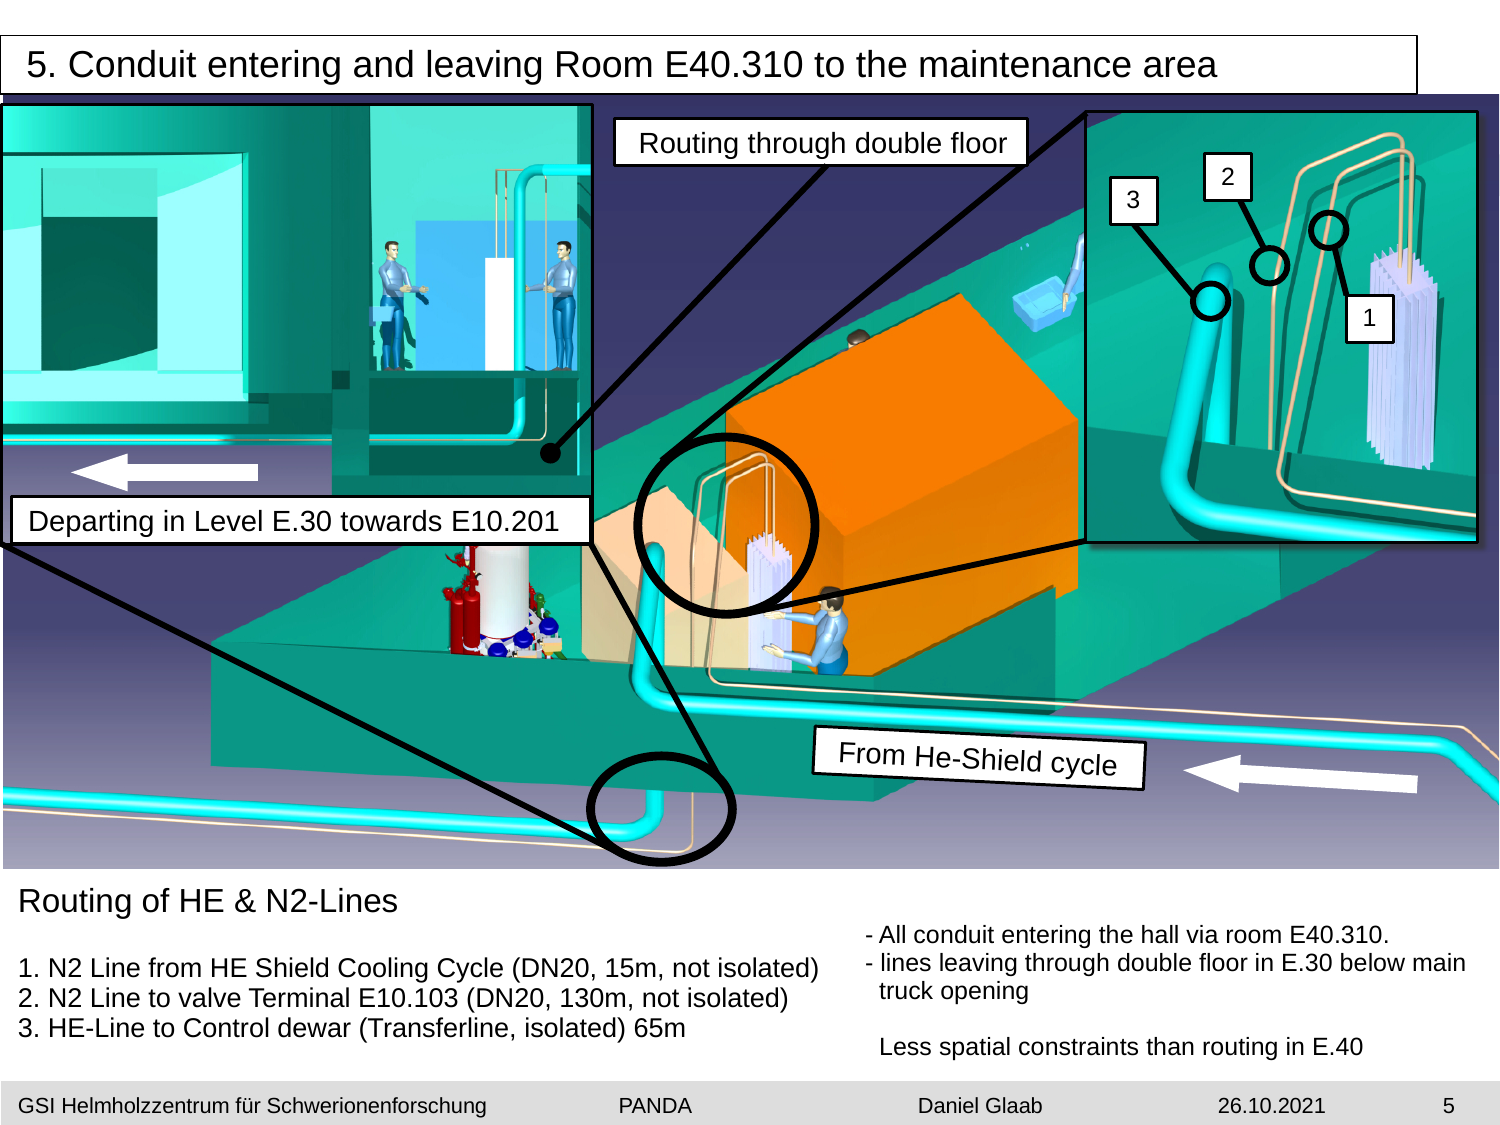

5. Conduit entering and leaving Room E40.310 to the maintenance area
 Routing through double floor
 Room E40.310
2
3
1
Departing in Level E.30 towards E10.201
 From He-Shield cycle
Routing of HE & N2-Lines
1. N2 Line from HE Shield Cooling Cycle (DN20, 15m, not isolated)
2. N2 Line to valve Terminal E10.103 (DN20, 130m, not isolated)
3. HE-Line to Control dewar (Transferline, isolated) 65m
- All conduit entering the hall via room E40.310.
- lines leaving through double floor in E.30 below main
 truck opening
 Less spatial constraints than routing in E.40
GSI Helmholzzentrum für Schwerionenforschung PANDA 		Daniel Glaab 		26.10.2021		5